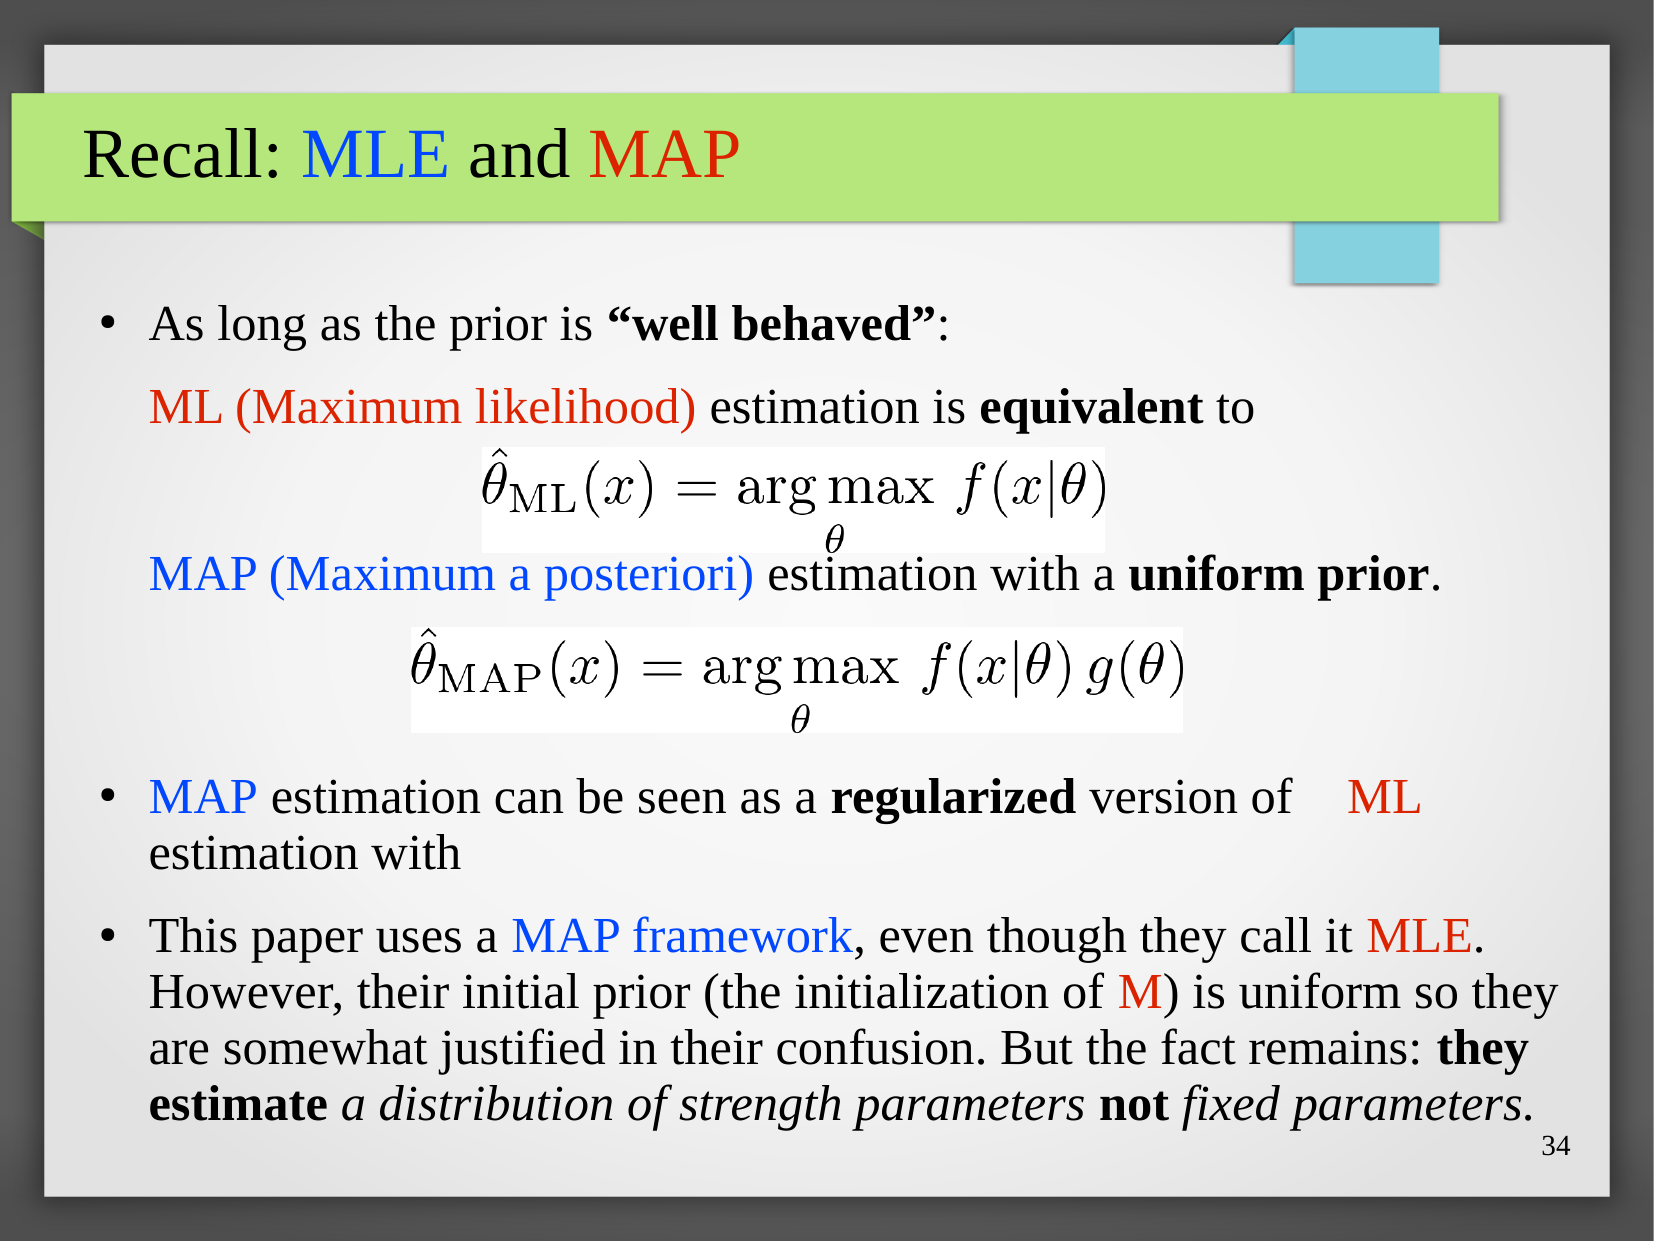

# Recall: MLE and MAP
As long as the prior is “well behaved”:
ML (Maximum likelihood) estimation is equivalent to
MAP (Maximum a posteriori) estimation with a uniform prior.
MAP estimation can be seen as a regularized version of 		 ML estimation with
This paper uses a MAP framework, even though they call it MLE. However, their initial prior (the initialization of M) is uniform so they are somewhat justified in their confusion. But the fact remains: they estimate a distribution of strength parameters not fixed parameters.
34